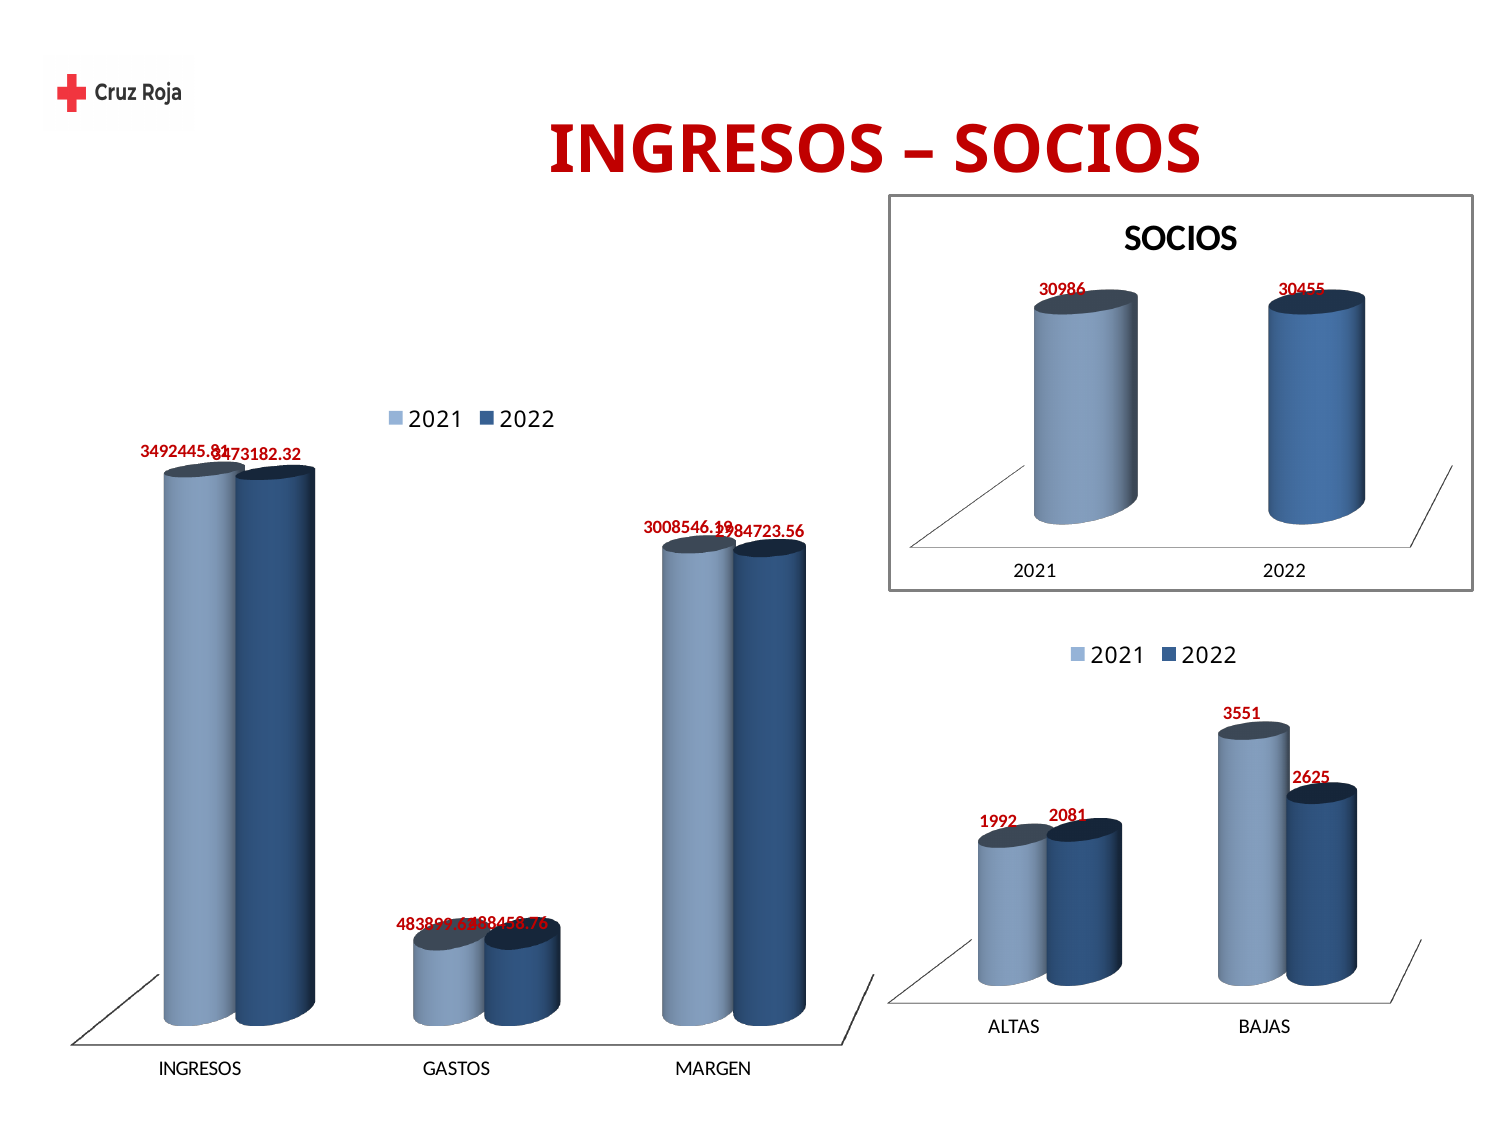

INGRESOS – SOCIOS
[unsupported chart]
[unsupported chart]
[unsupported chart]